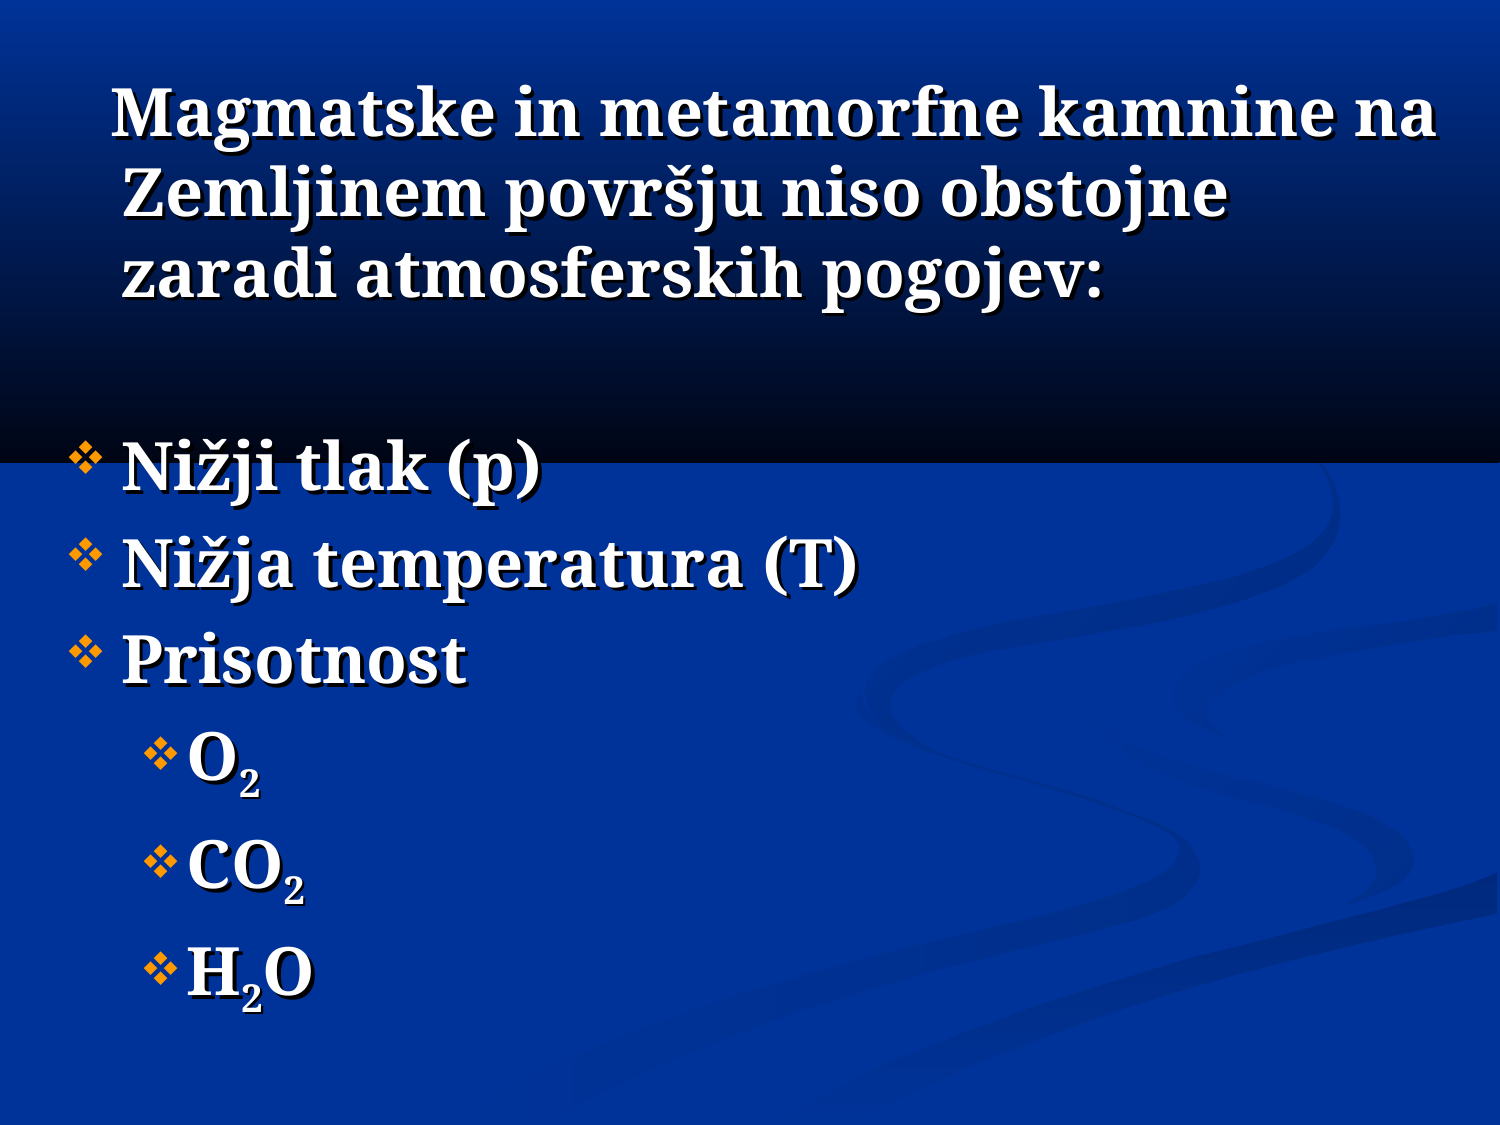

# Magmatske in metamorfne kamnine na Zemljinem površju niso obstojne zaradi atmosferskih pogojev:
Nižji tlak (p)
Nižja temperatura (T)
Prisotnost
O2
CO2
H2O